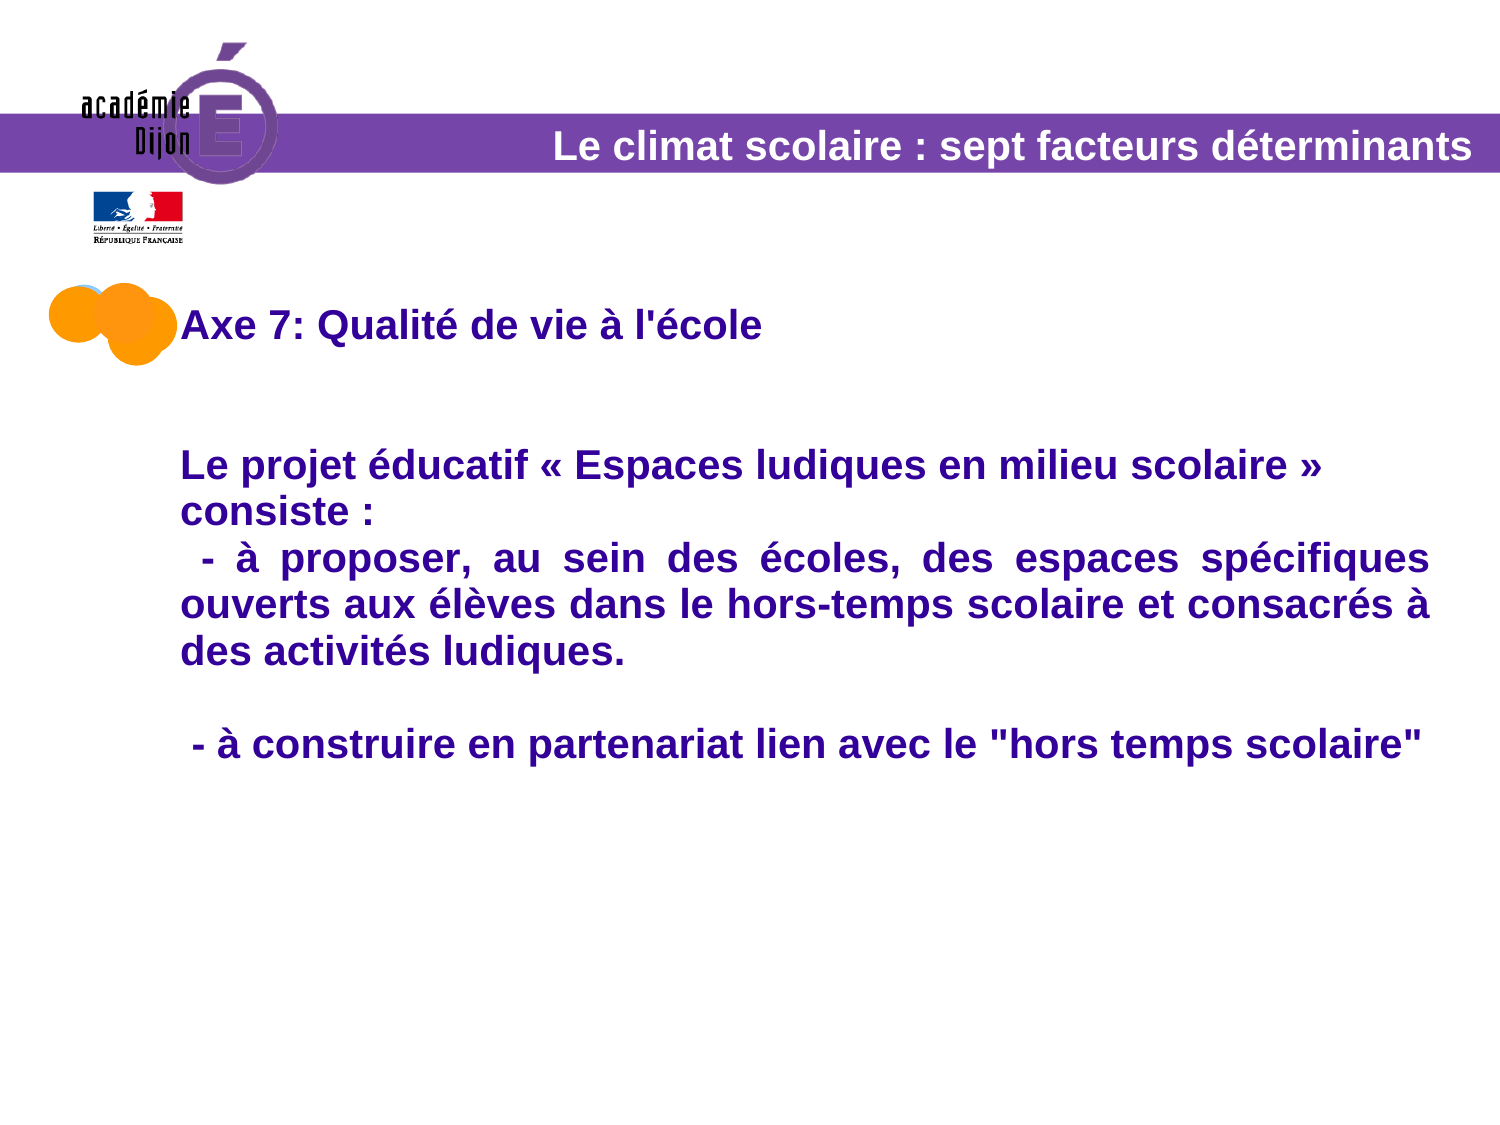

Le climat scolaire : sept facteurs déterminants
Axe 7: Qualité de vie à l'école
Le projet éducatif « Espaces ludiques en milieu scolaire » consiste :
 - à proposer, au sein des écoles, des espaces spécifiques ouverts aux élèves dans le hors-temps scolaire et consacrés à des activités ludiques.
 - à construire en partenariat lien avec le "hors temps scolaire"